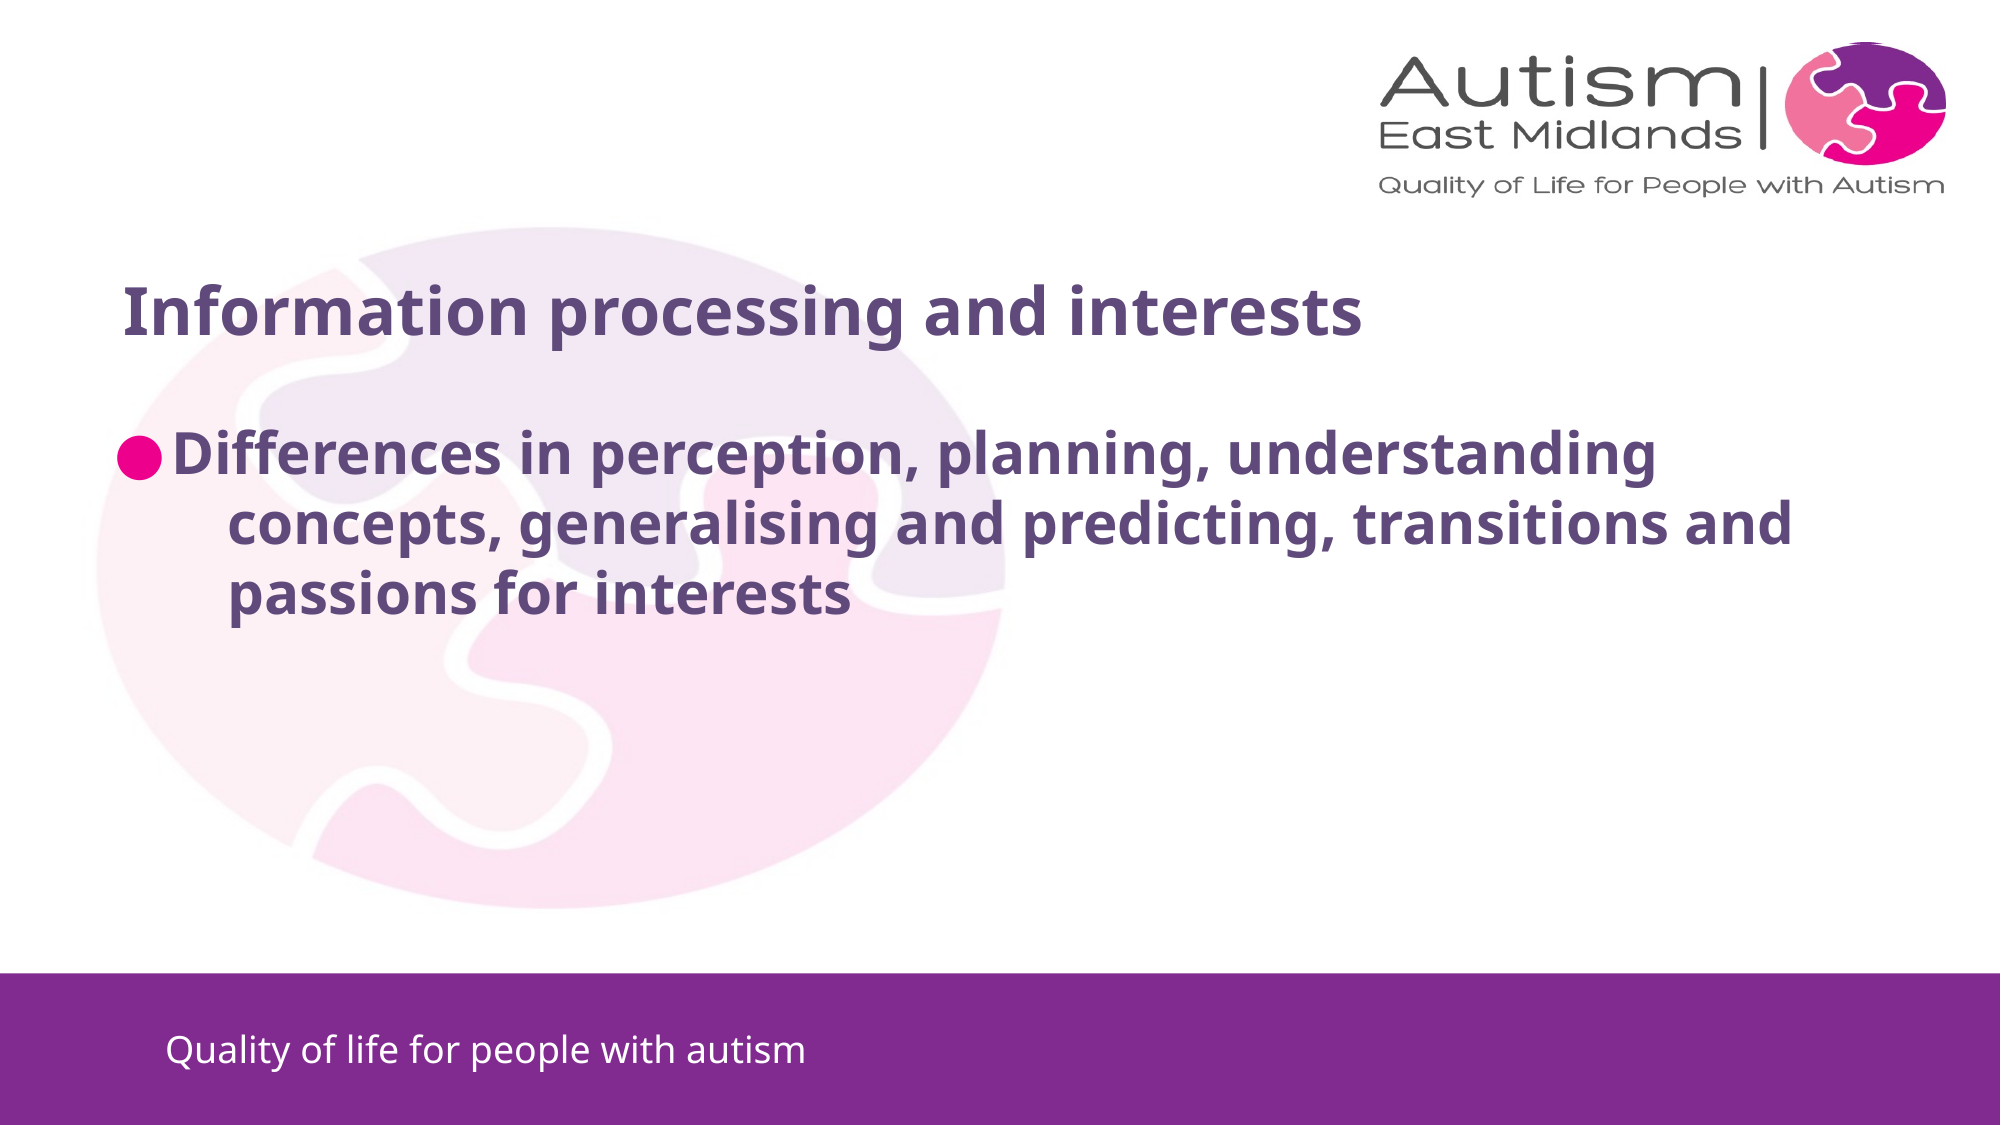

# Information processing and interests
Differences in perception, planning, understanding concepts, generalising and predicting, transitions and passions for interests